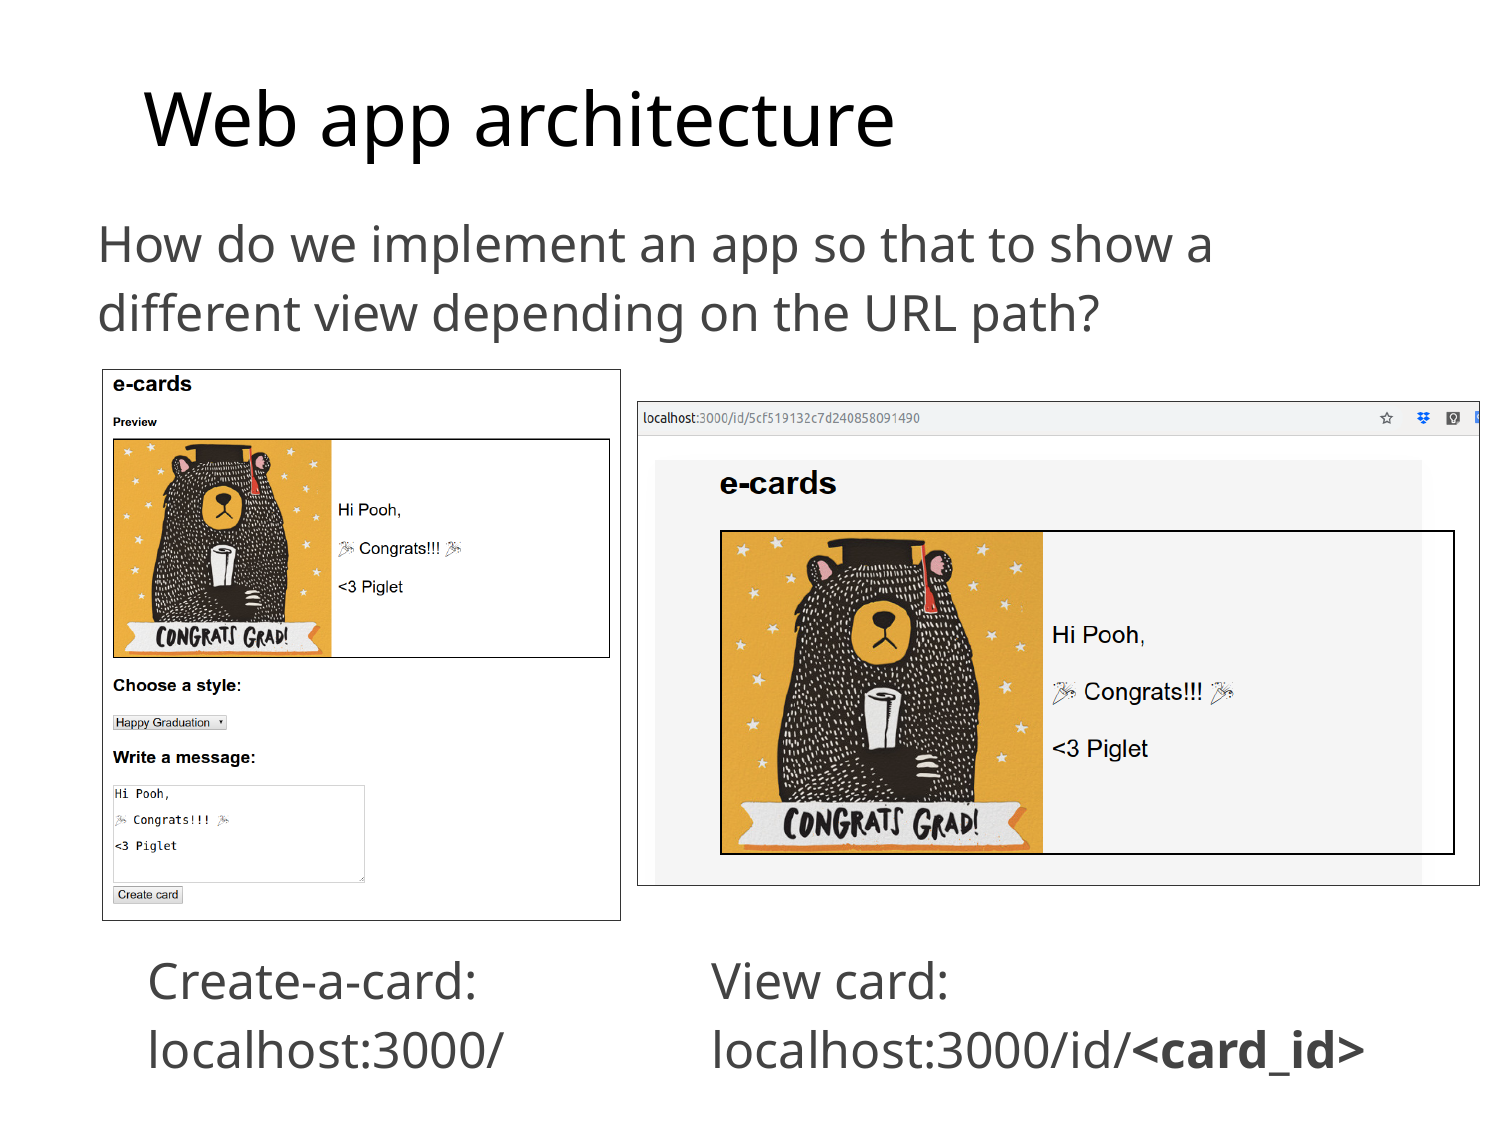

# Web app architecture
How do we implement an app so that to show a different view depending on the URL path?
Create-a-card:
localhost:3000/
View card:
localhost:3000/id/<card_id>